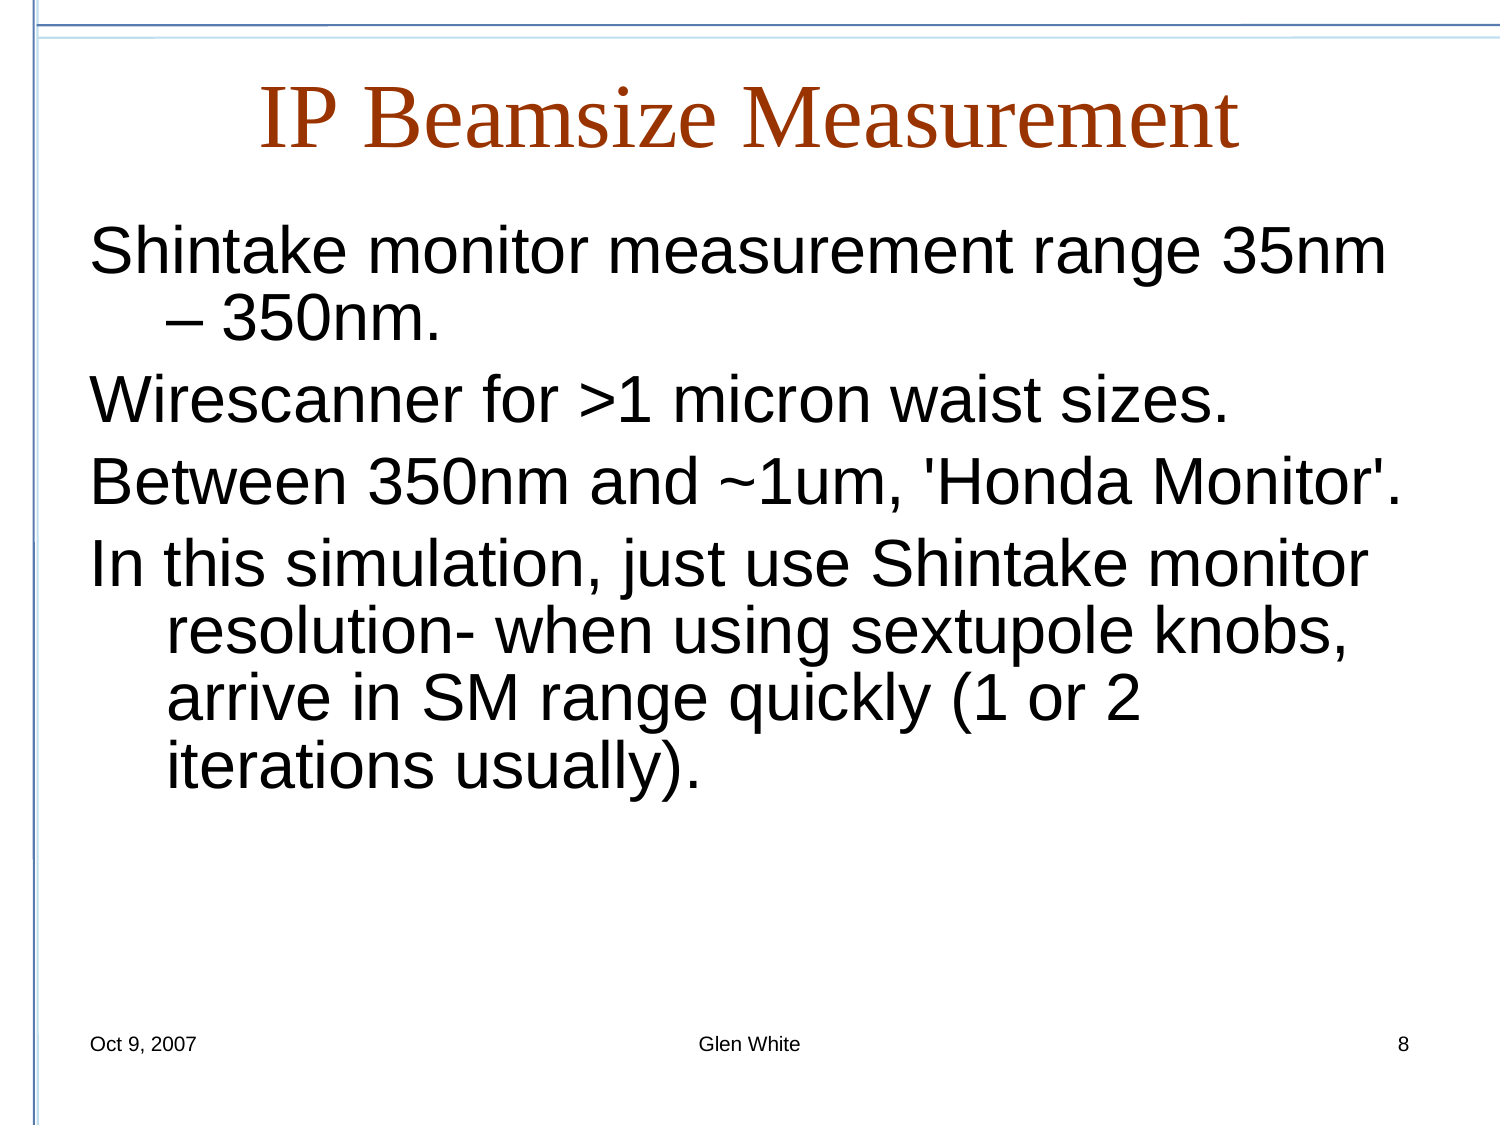

# IP Beamsize Measurement
Shintake monitor measurement range 35nm – 350nm.
Wirescanner for >1 micron waist sizes.
Between 350nm and ~1um, 'Honda Monitor'.
In this simulation, just use Shintake monitor resolution- when using sextupole knobs, arrive in SM range quickly (1 or 2 iterations usually).
Glen White
8